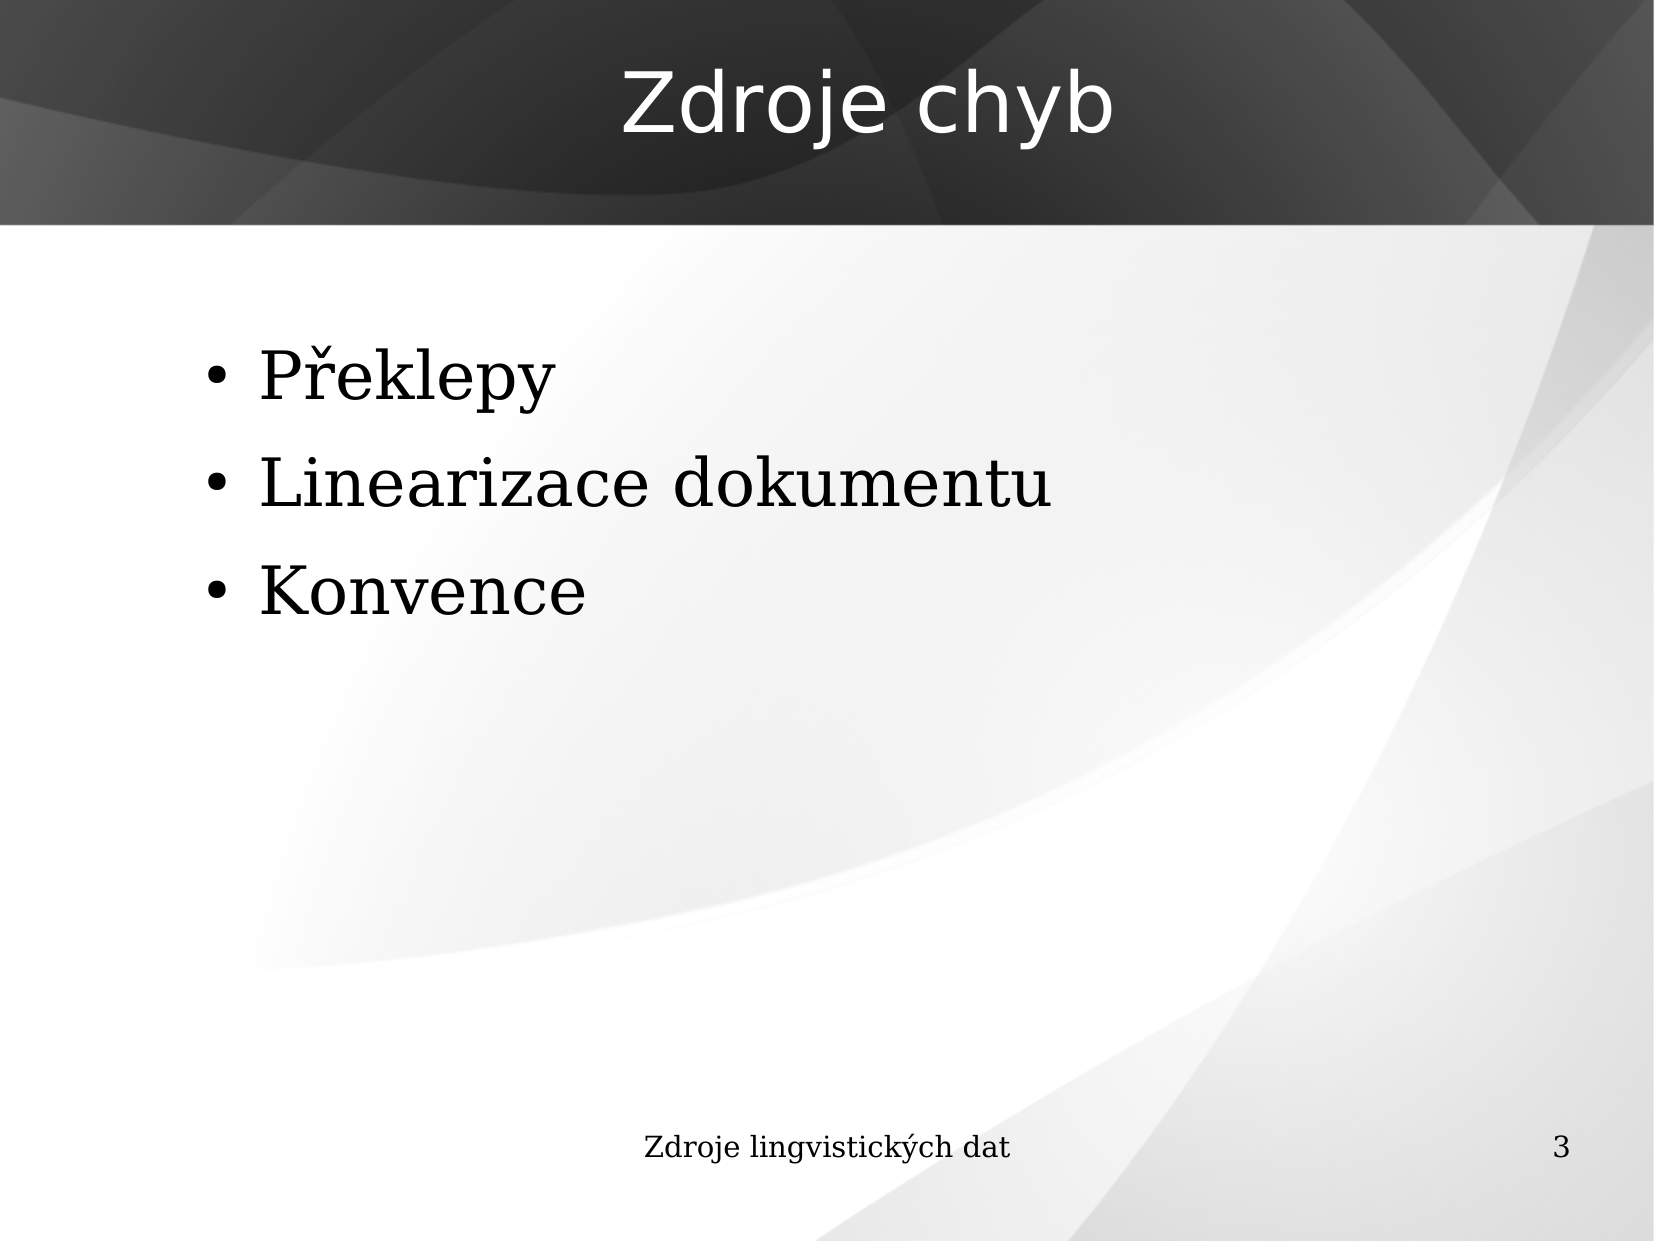

# Zdroje chyb
Překlepy
Linearizace dokumentu
Konvence
Zdroje lingvistických dat
3